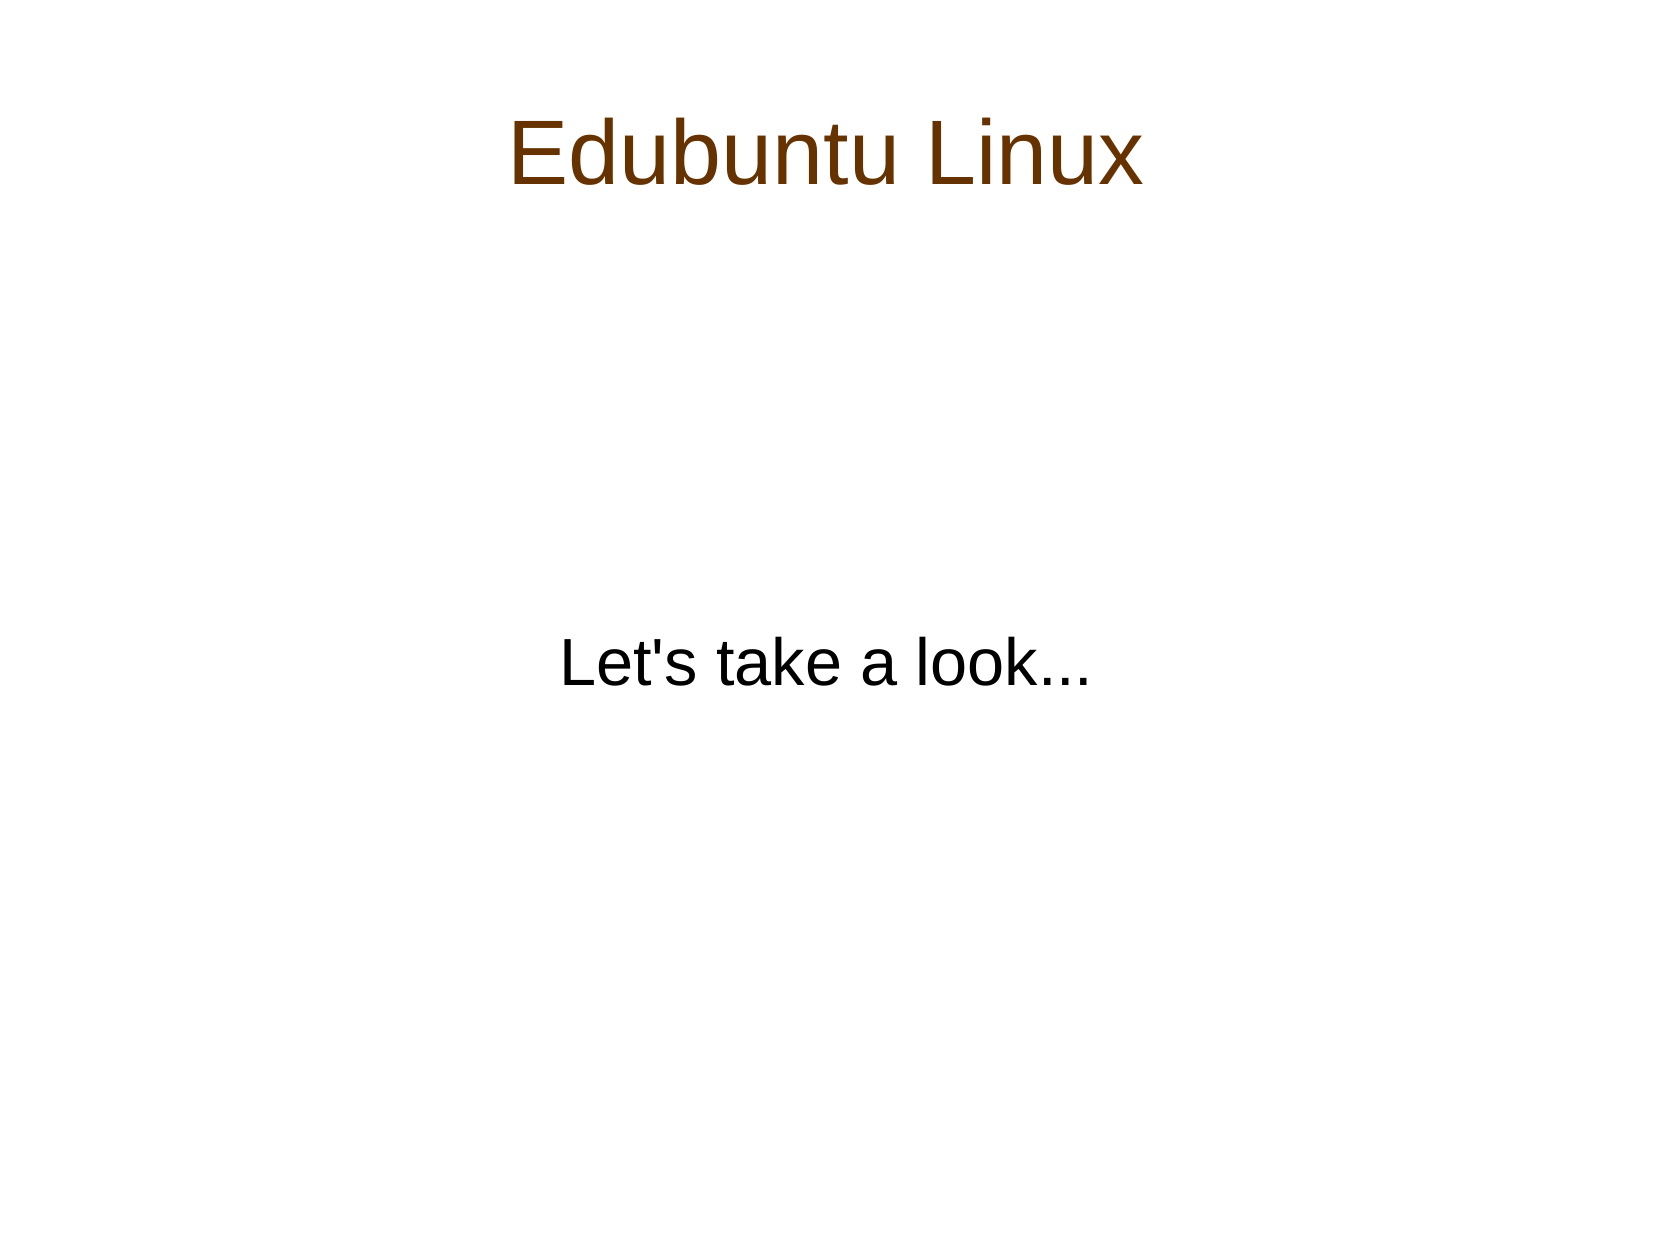

# Edubuntu Linux
Let's take a look...